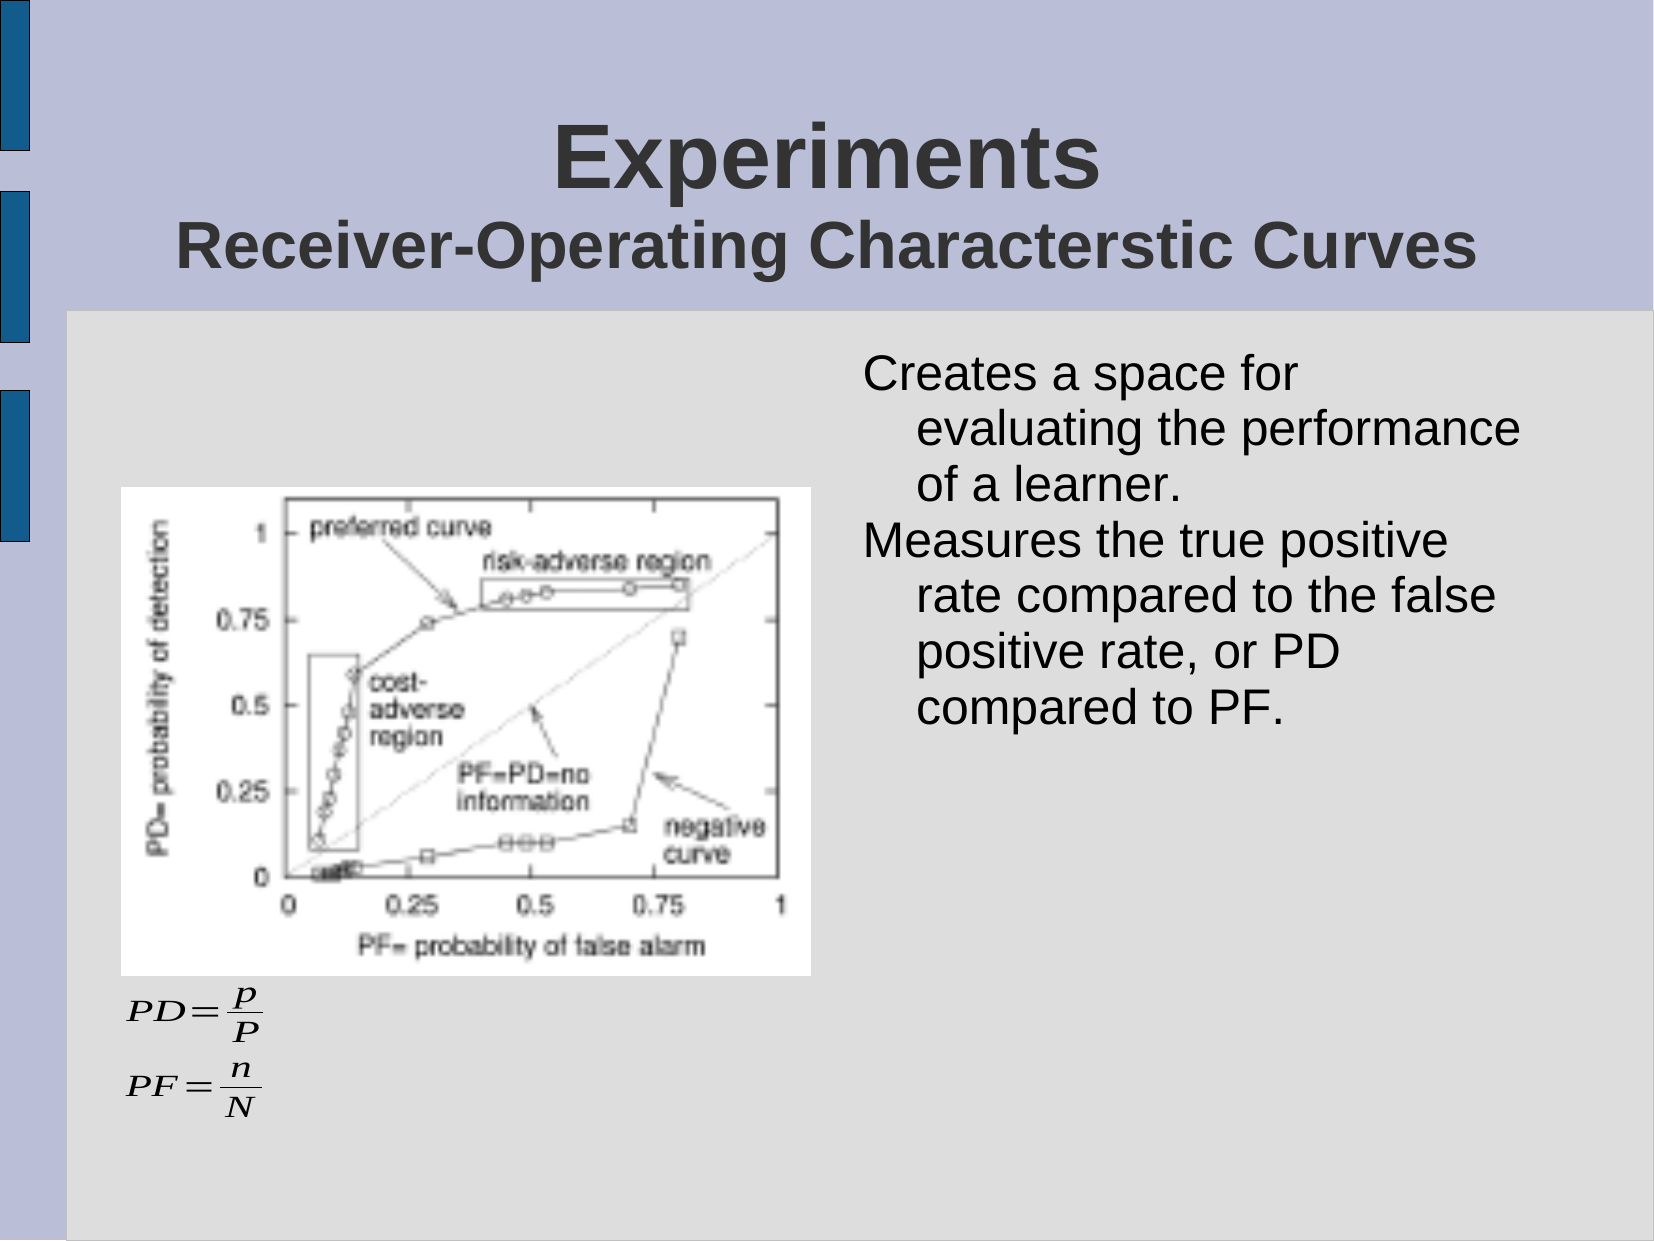

# Experiments Receiver-Operating Characterstic Curves
Creates a space for evaluating the performance of a learner.
Measures the true positive rate compared to the false positive rate, or PD compared to PF.